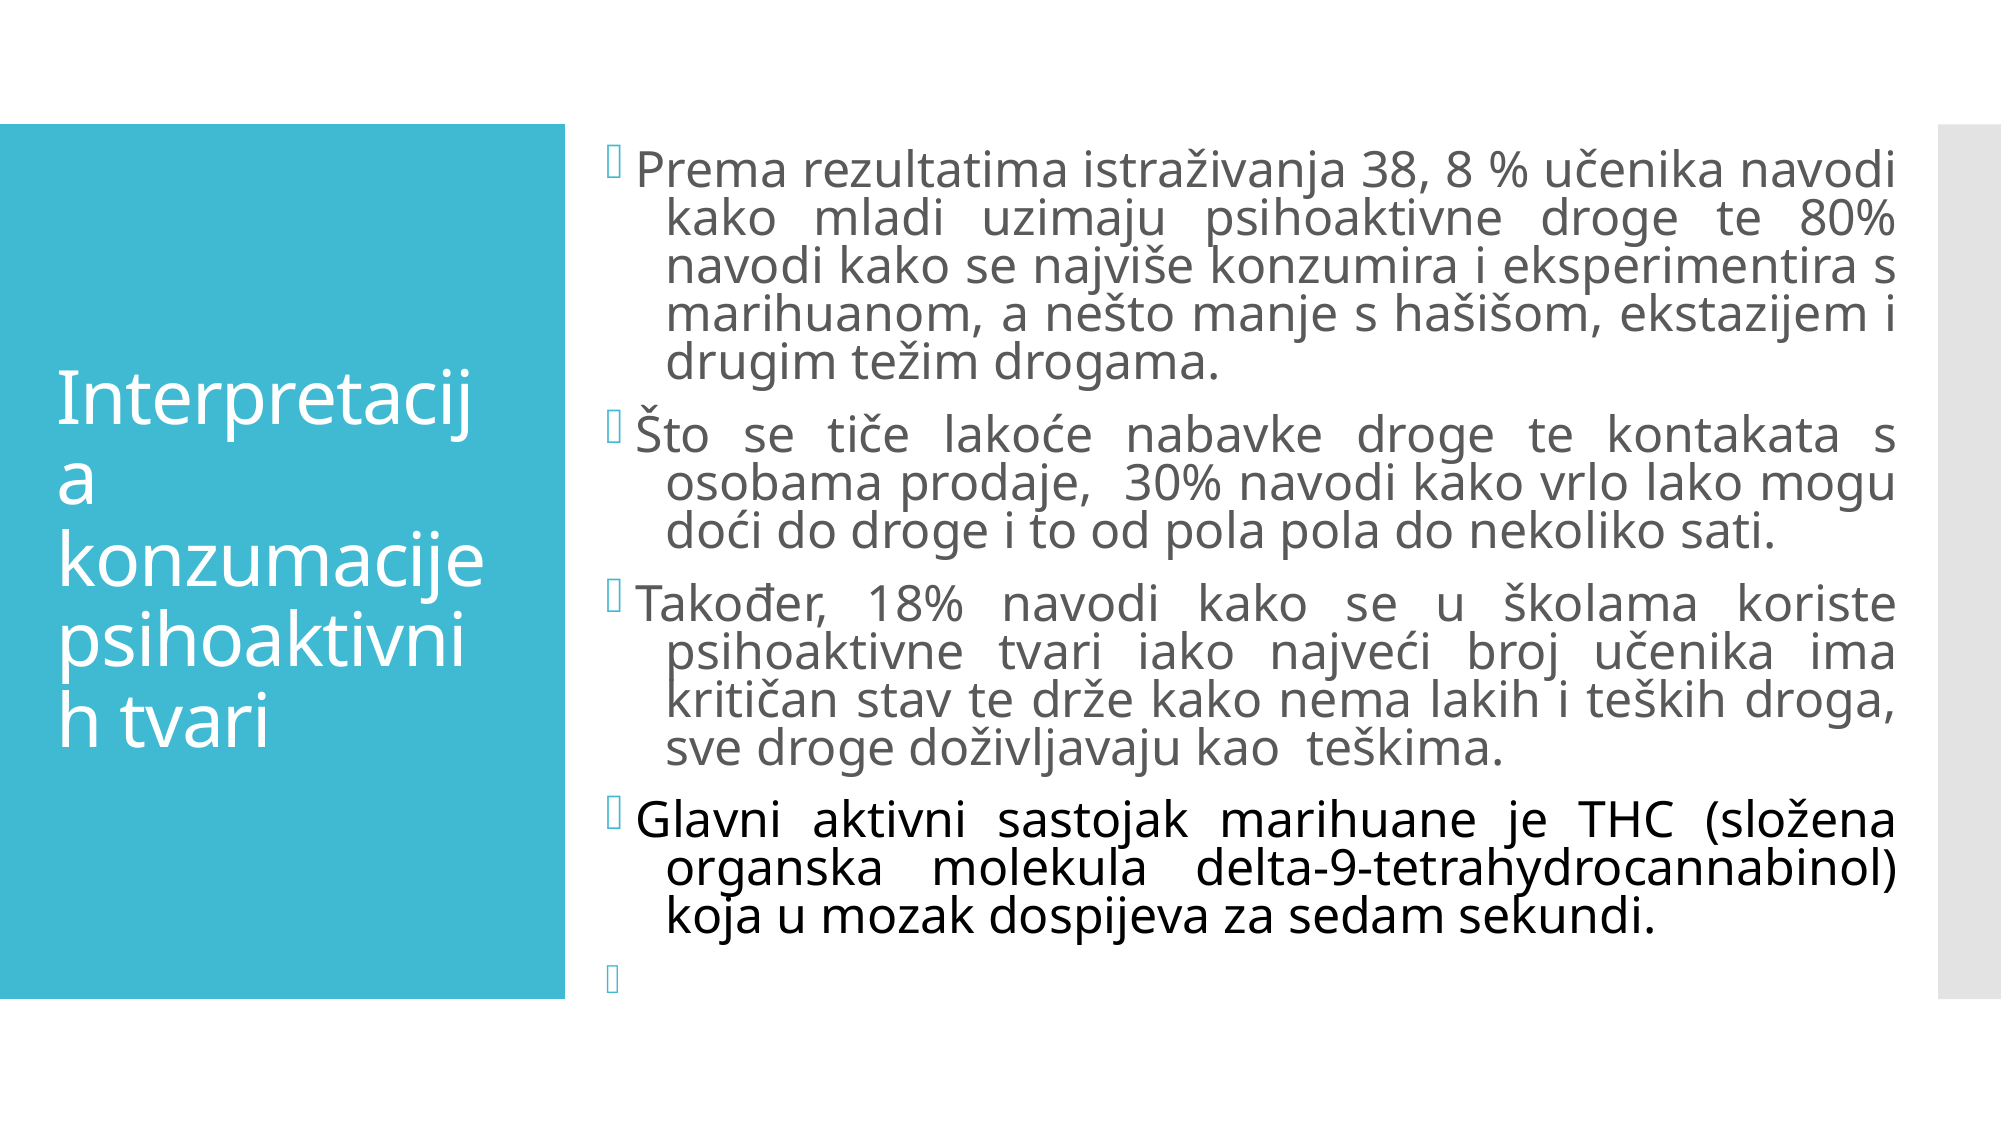

Prema rezultatima istraživanja 38, 8 % učenika navodi kako mladi uzimaju psihoaktivne droge te 80% navodi kako se najviše konzumira i eksperimentira s marihuanom, a nešto manje s hašišom, ekstazijem i drugim težim drogama.
Što se tiče lakoće nabavke droge te kontakata s osobama prodaje, 30% navodi kako vrlo lako mogu doći do droge i to od pola pola do nekoliko sati.
Također, 18% navodi kako se u školama koriste psihoaktivne tvari iako najveći broj učenika ima kritičan stav te drže kako nema lakih i teških droga, sve droge doživljavaju kao teškima.
Glavni aktivni sastojak marihuane je THC (složena organska molekula delta-9-tetrahydrocannabinol) koja u mozak dospijeva za sedam sekundi.
# Interpretacija konzumacije psihoaktivnih tvari